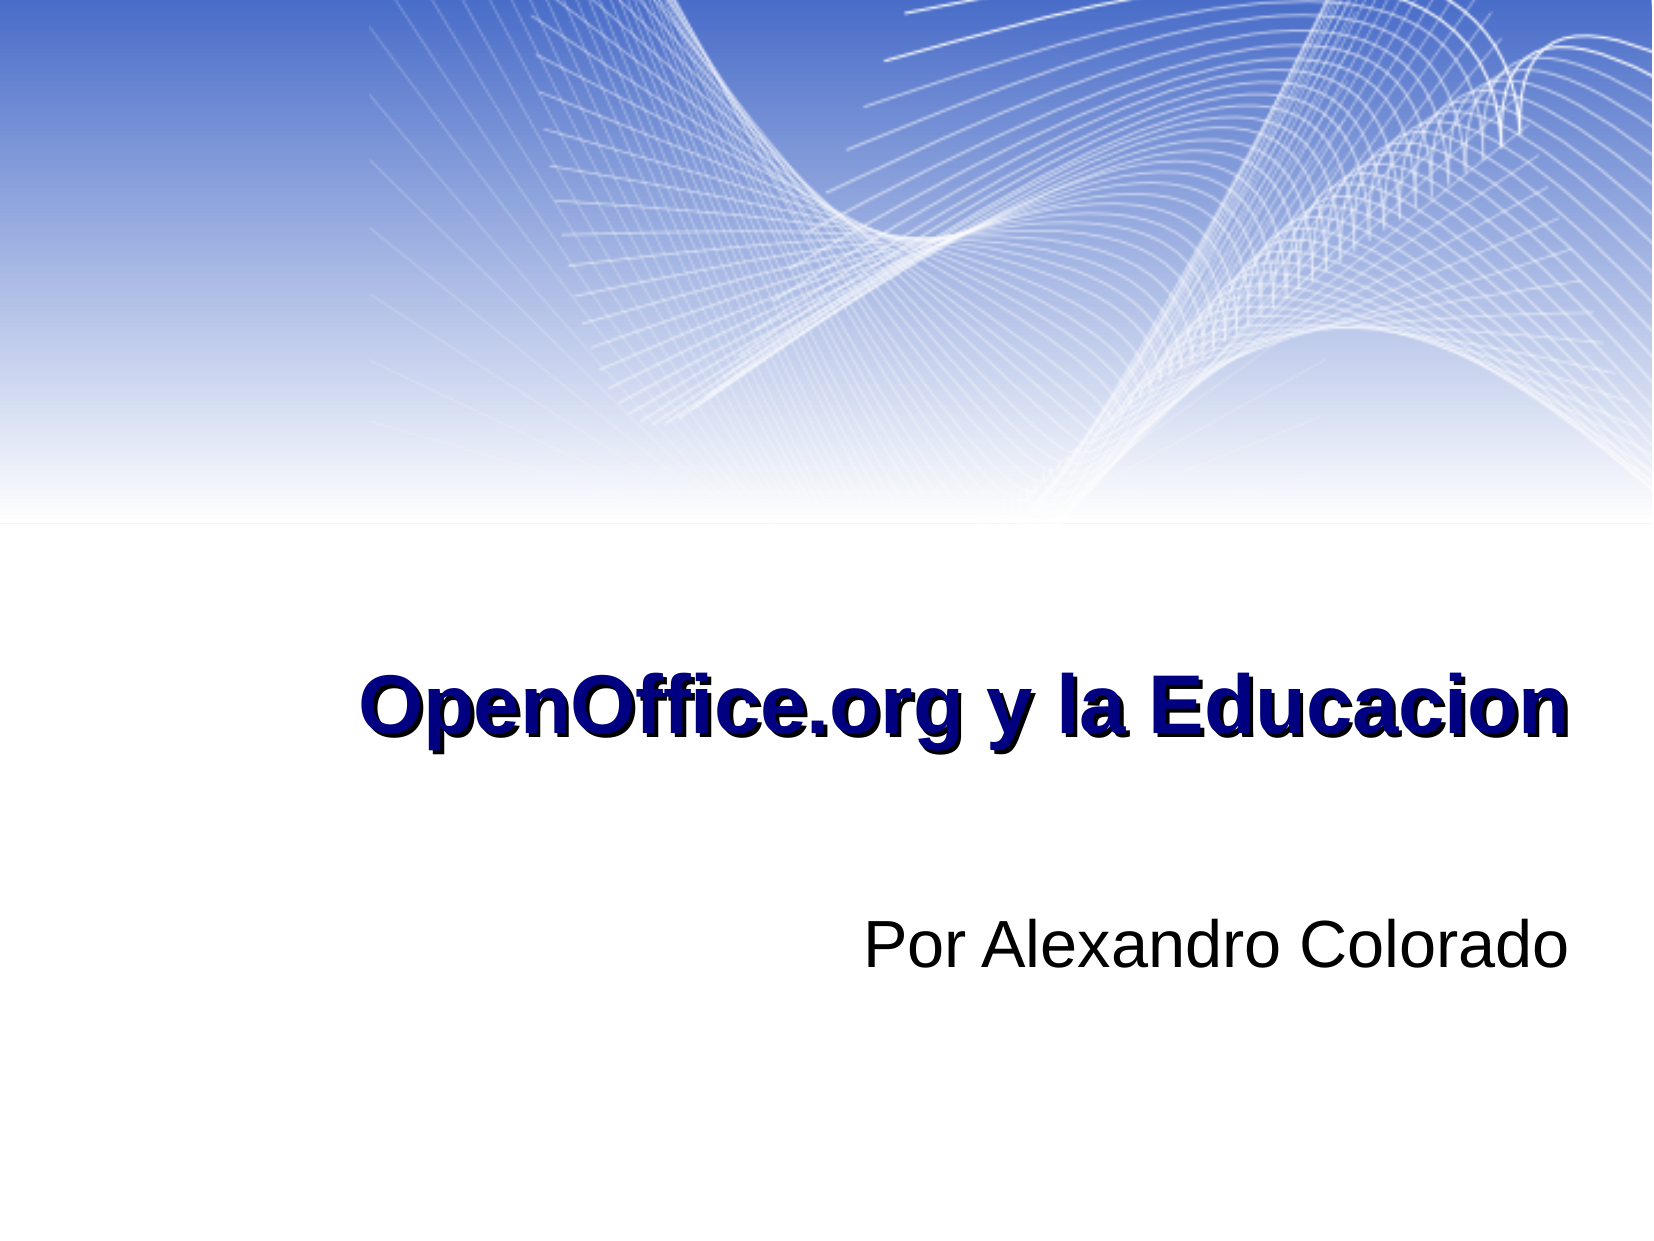

# OpenOffice.org y la Educacion
Por Alexandro Colorado